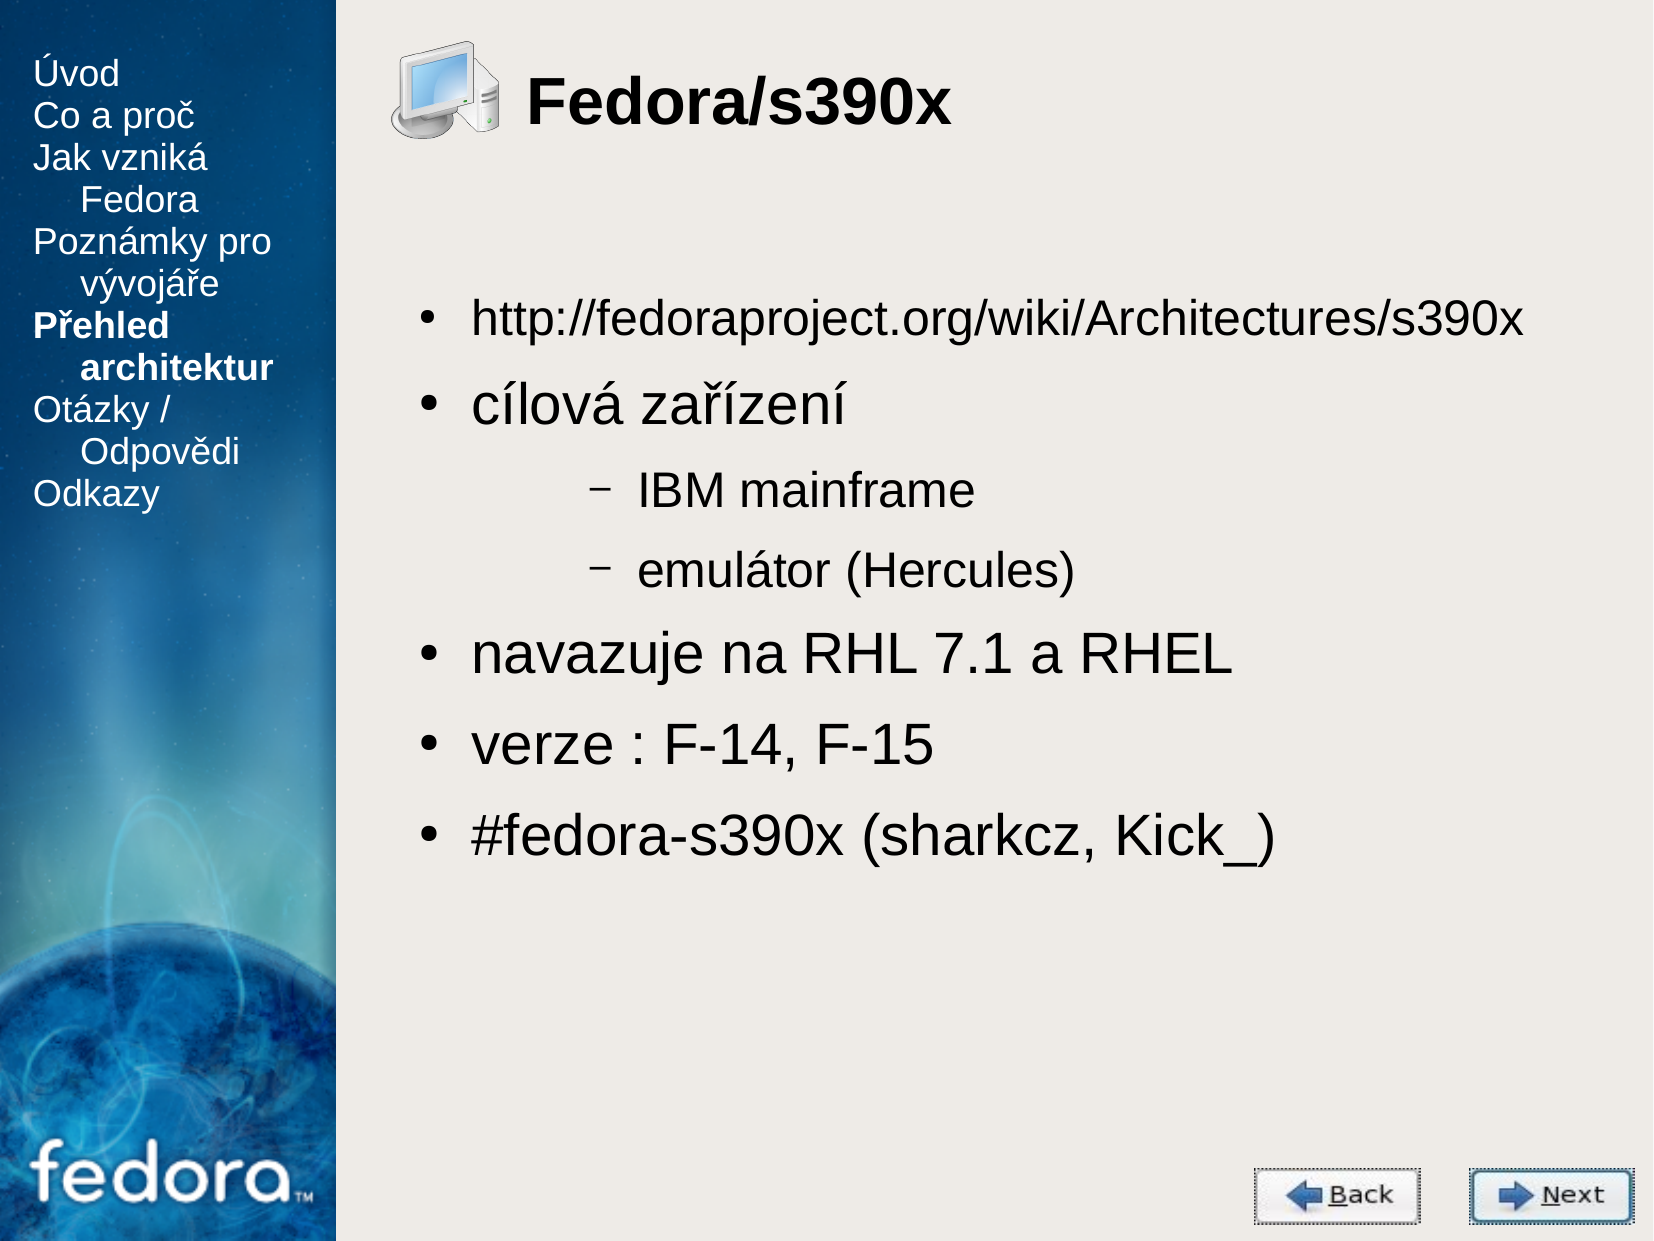

Úvod
Co a proč
Jak vzniká Fedora
Poznámky pro vývojáře
Přehled architektur
Otázky / Odpovědi
Odkazy
# Agenda
Fedora/s390x
http://fedoraproject.org/wiki/Architectures/s390x
cílová zařízení
IBM mainframe
emulátor (Hercules)
navazuje na RHL 7.1 a RHEL
verze : F-14, F-15
#fedora-s390x (sharkcz, Kick_)